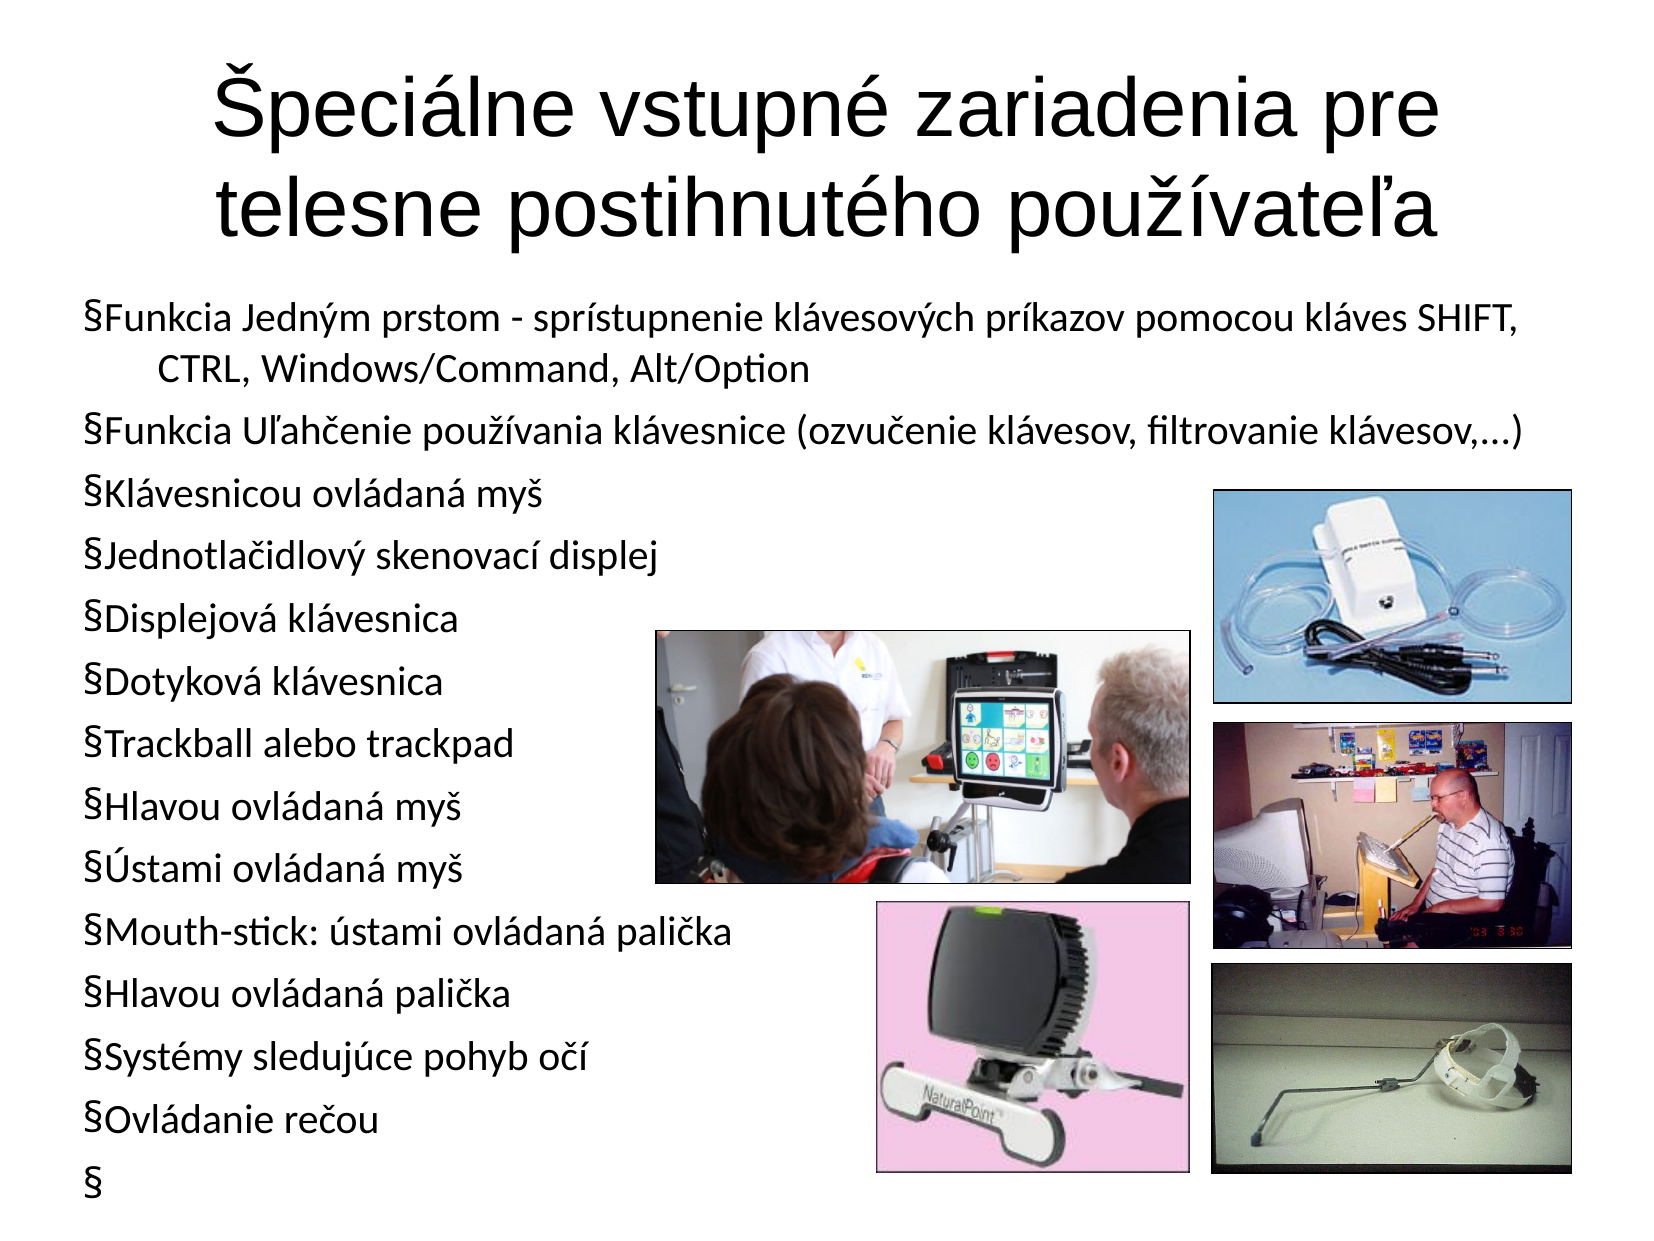

# Špeciálne vstupné zariadenia pre telesne postihnutého používateľa
Funkcia Jedným prstom - sprístupnenie klávesových príkazov pomocou kláves SHIFT, CTRL, Windows/Command, Alt/Option
Funkcia Uľahčenie používania klávesnice (ozvučenie klávesov, filtrovanie klávesov,...)
Klávesnicou ovládaná myš
Jednotlačidlový skenovací displej
Displejová klávesnica
Dotyková klávesnica
Trackball alebo trackpad
Hlavou ovládaná myš
Ústami ovládaná myš
Mouth-stick: ústami ovládaná palička
Hlavou ovládaná palička
Systémy sledujúce pohyb očí
Ovládanie rečou